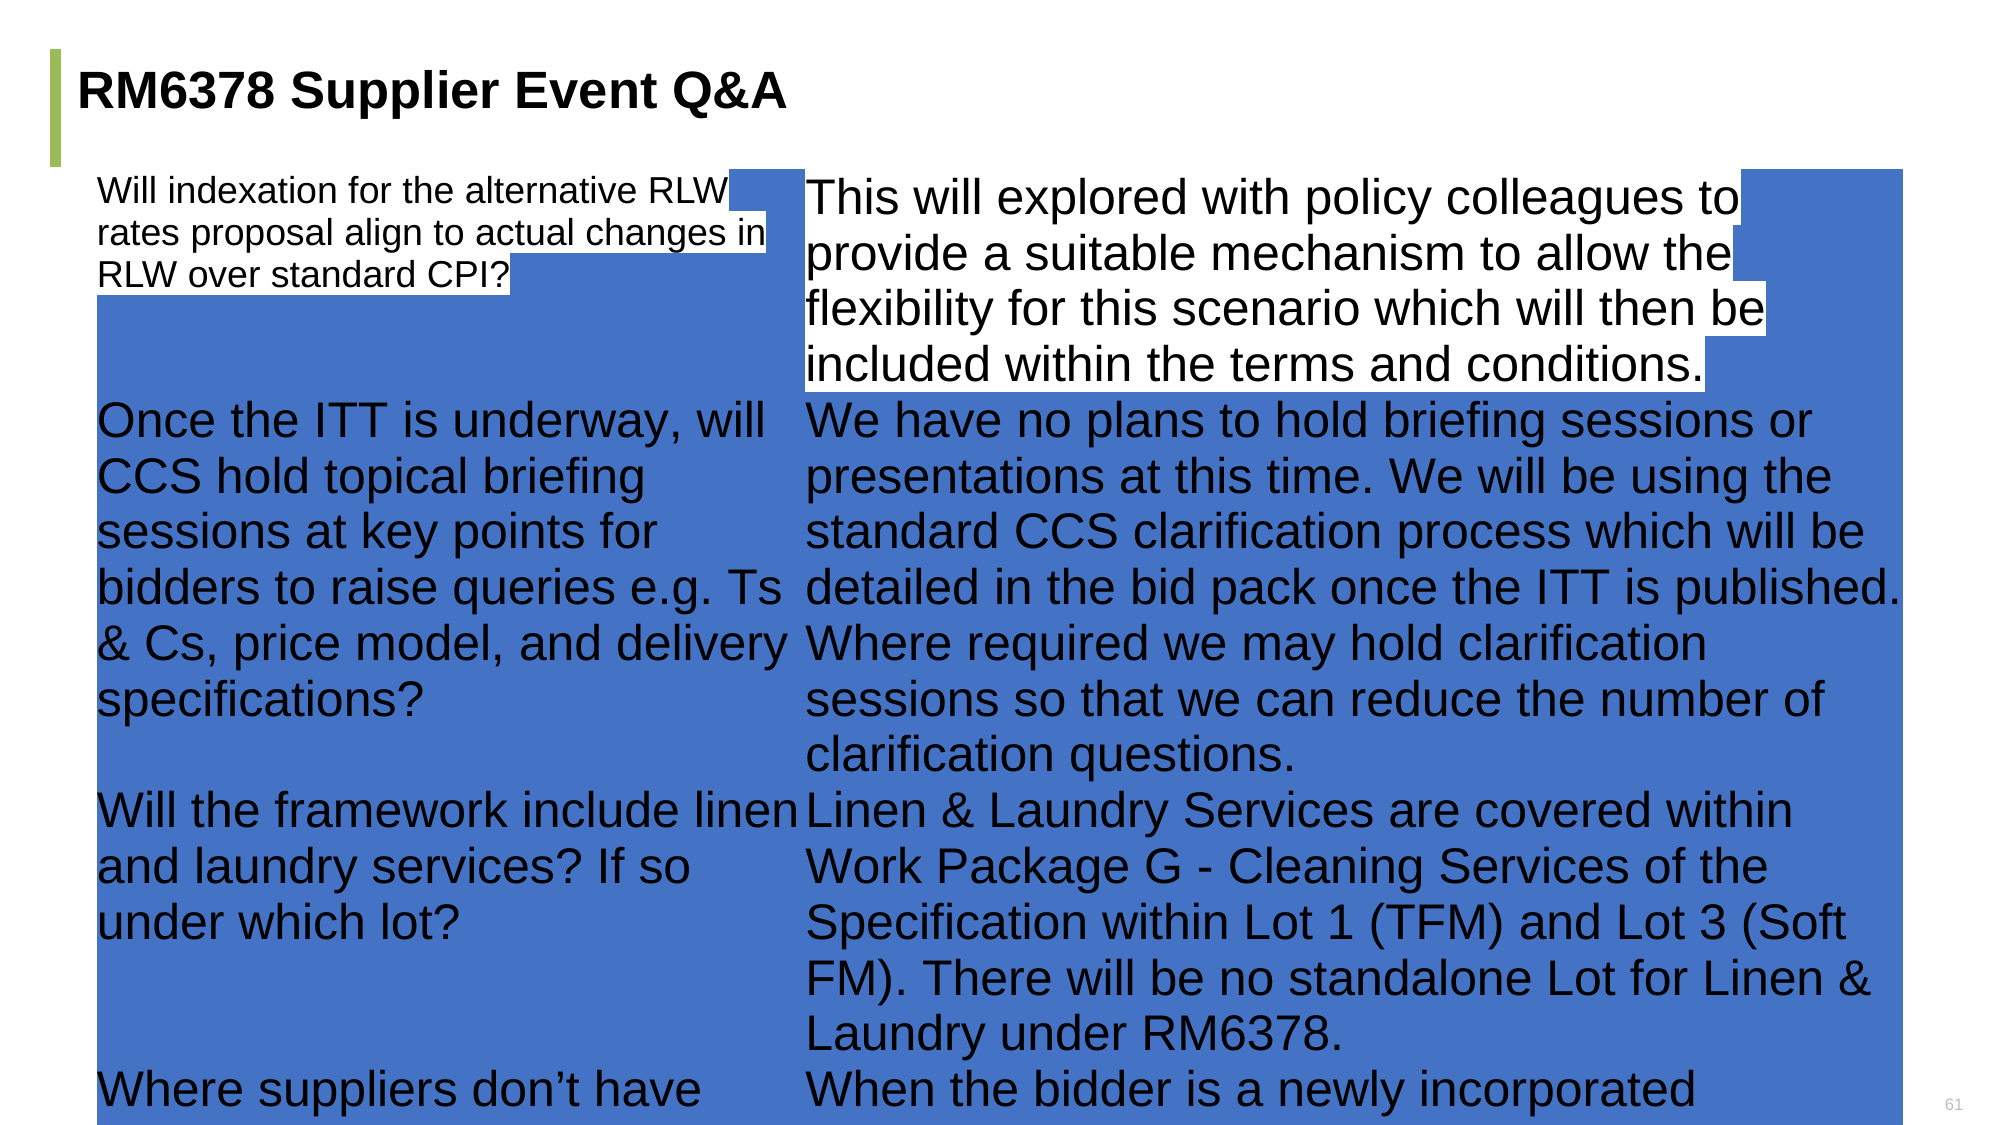

# RM6378 Supplier Event Q&A
| Will indexation for the alternative RLW rates proposal align to actual changes in RLW over standard CPI? | This will explored with policy colleagues to provide a suitable mechanism to allow the flexibility for this scenario which will then be included within the terms and conditions. |
| --- | --- |
| Once the ITT is underway, will CCS hold topical briefing sessions at key points for bidders to raise queries e.g. Ts & Cs, price model, and delivery specifications? | We have no plans to hold briefing sessions or presentations at this time. We will be using the standard CCS clarification process which will be detailed in the bid pack once the ITT is published. Where required we may hold clarification sessions so that we can reduce the number of clarification questions. |
| Will the framework include linen and laundry services? If so under which lot? | Linen & Laundry Services are covered within Work Package G - Cleaning Services of the Specification within Lot 1 (TFM) and Lot 3 (Soft FM). There will be no standalone Lot for Linen & Laundry under RM6378. |
| Where suppliers don’t have three years of published accounts for the FVRA, will they have to wait until year three before applying to join the framework? | When the bidder is a newly incorporated company and do not yet have three years of published accounts, CCS request that they provide them with an interim statement of profit and loss and balance sheet for the period of trading. These documents can be provided as an excerpt from the accounting software or in an Excel format. The FVRA would to be completed with the information provided. |
| If you only have 1 TAC does that mean you are ruled out straight away as a shortlist criteria? | Yes, under the current process we would expect a minimum of 2 Technical Ability Certificates (TACs). |
| Can you use the same TAC across different Lots? | Yes, the same TAC can be used to evidence performance across different Lots so long as its applicable to the requirement of that particular Lot. |